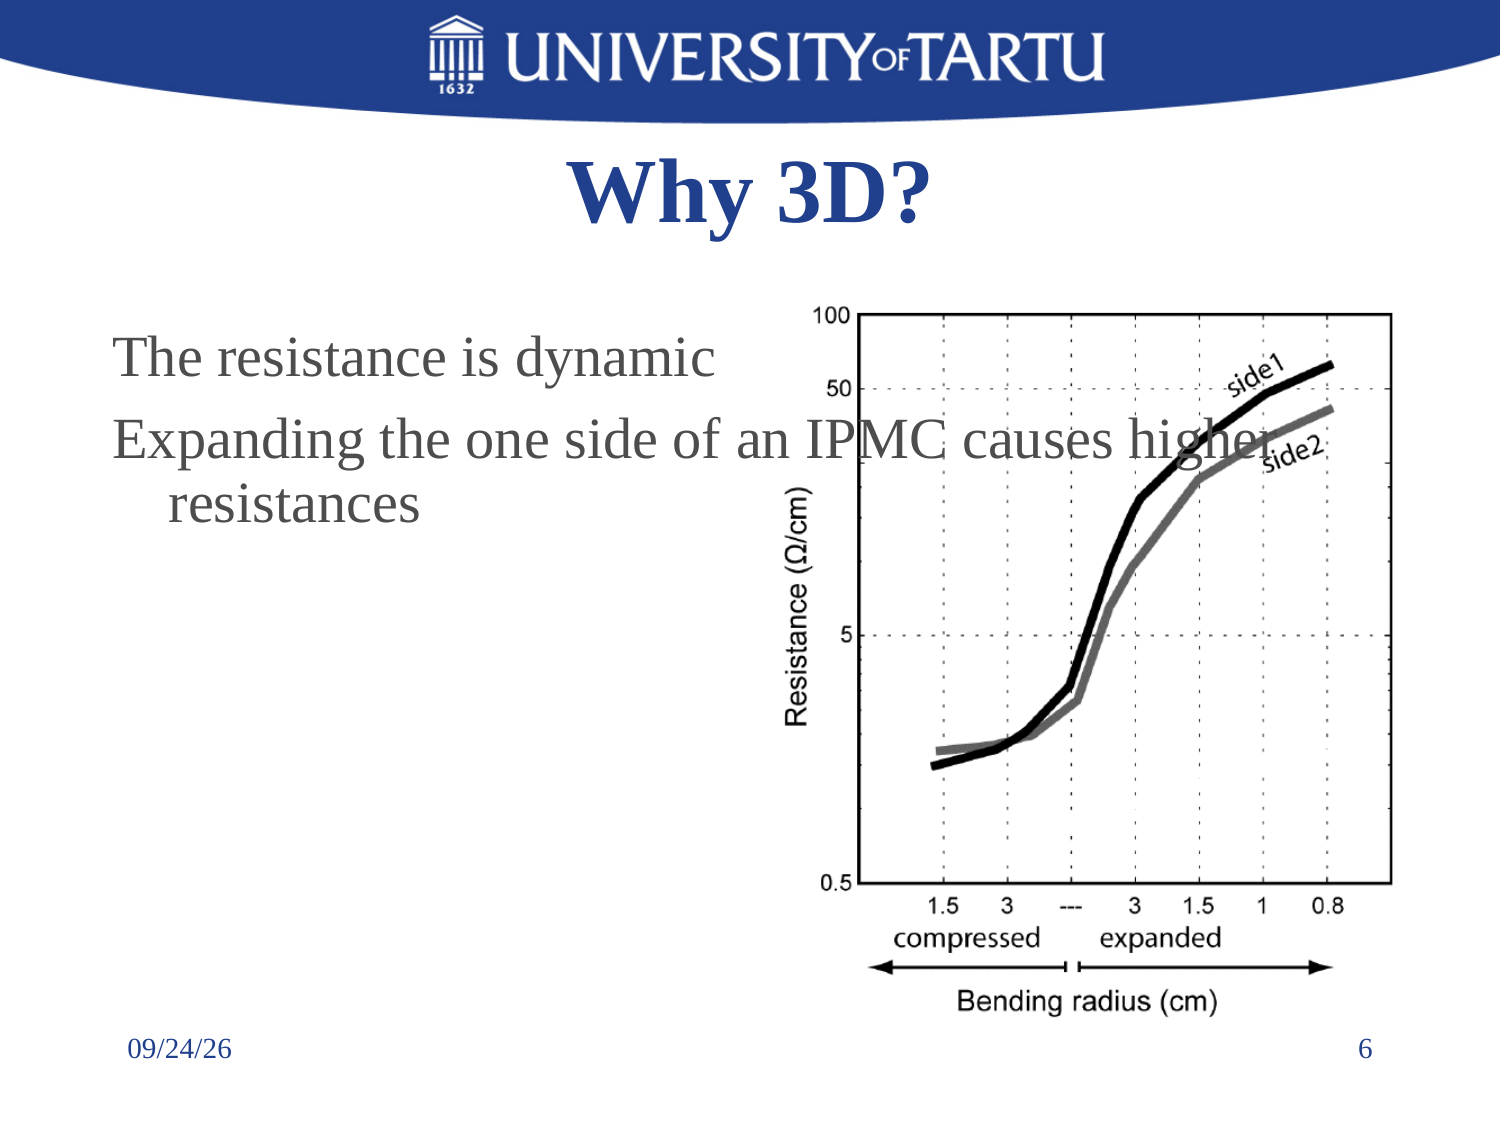

# Why 3D?
The resistance is dynamic
Expanding the one side of an IPMC causes higher resistances
6